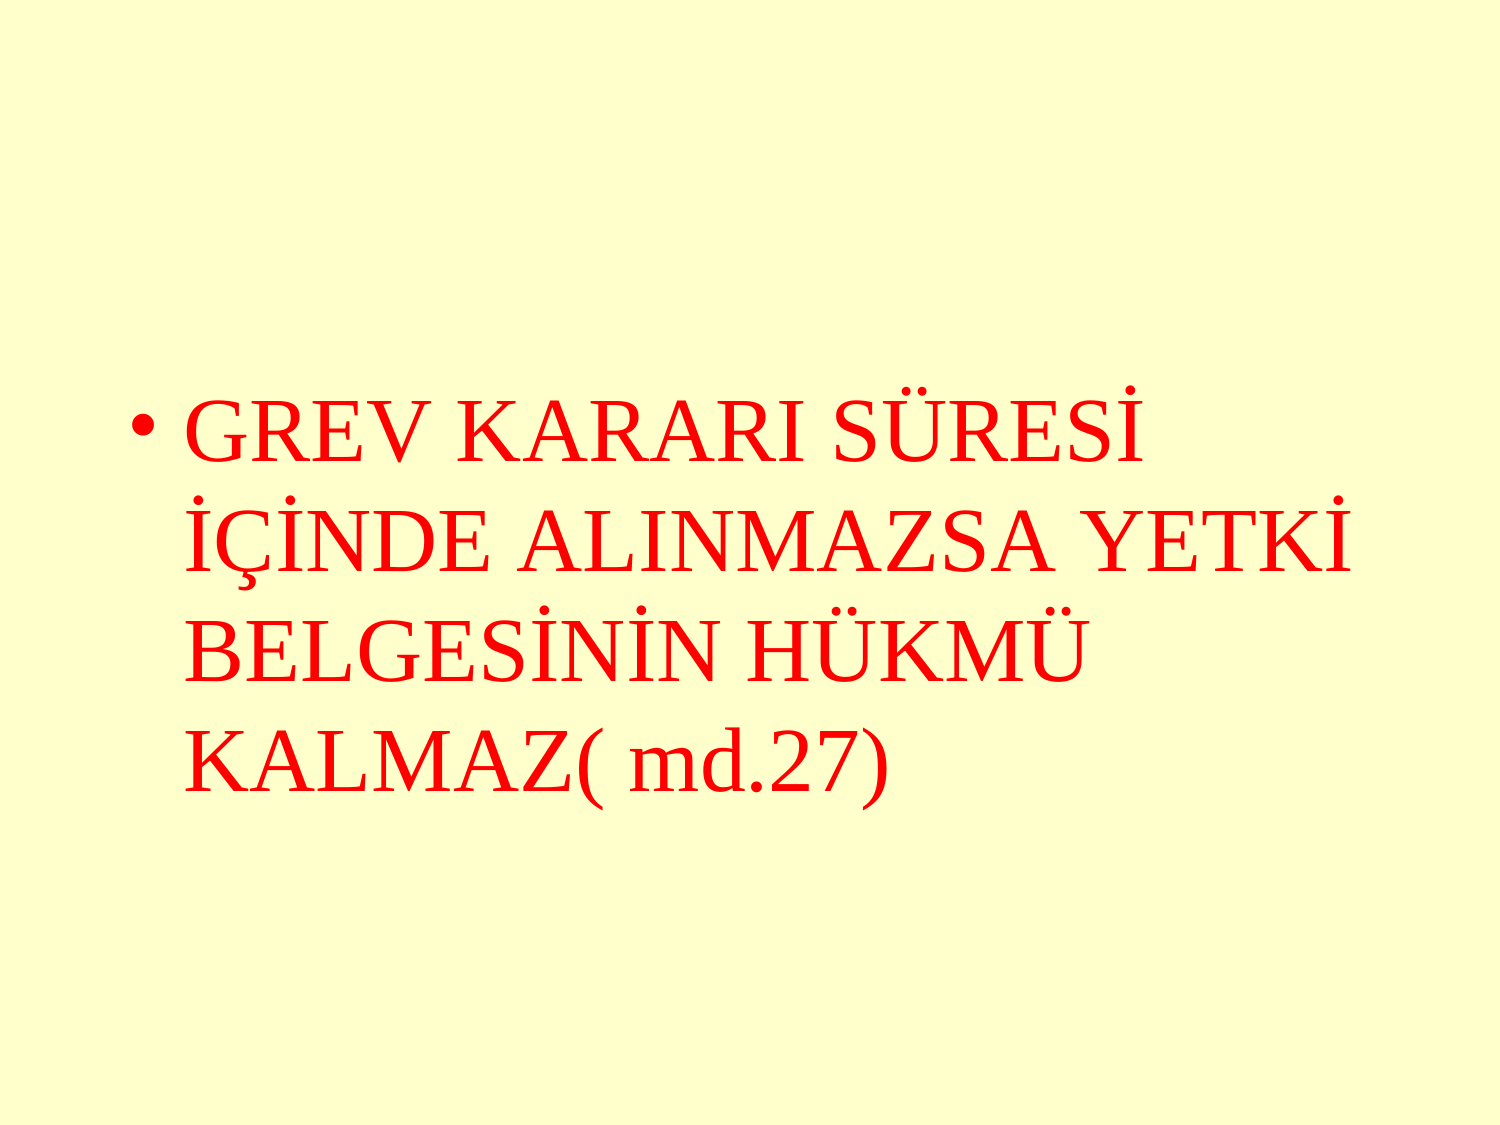

# GREV KARARI SÜRESİ İÇİNDE ALINMAZSA YETKİ BELGESİNİN HÜKMÜ KALMAZ( md.27)